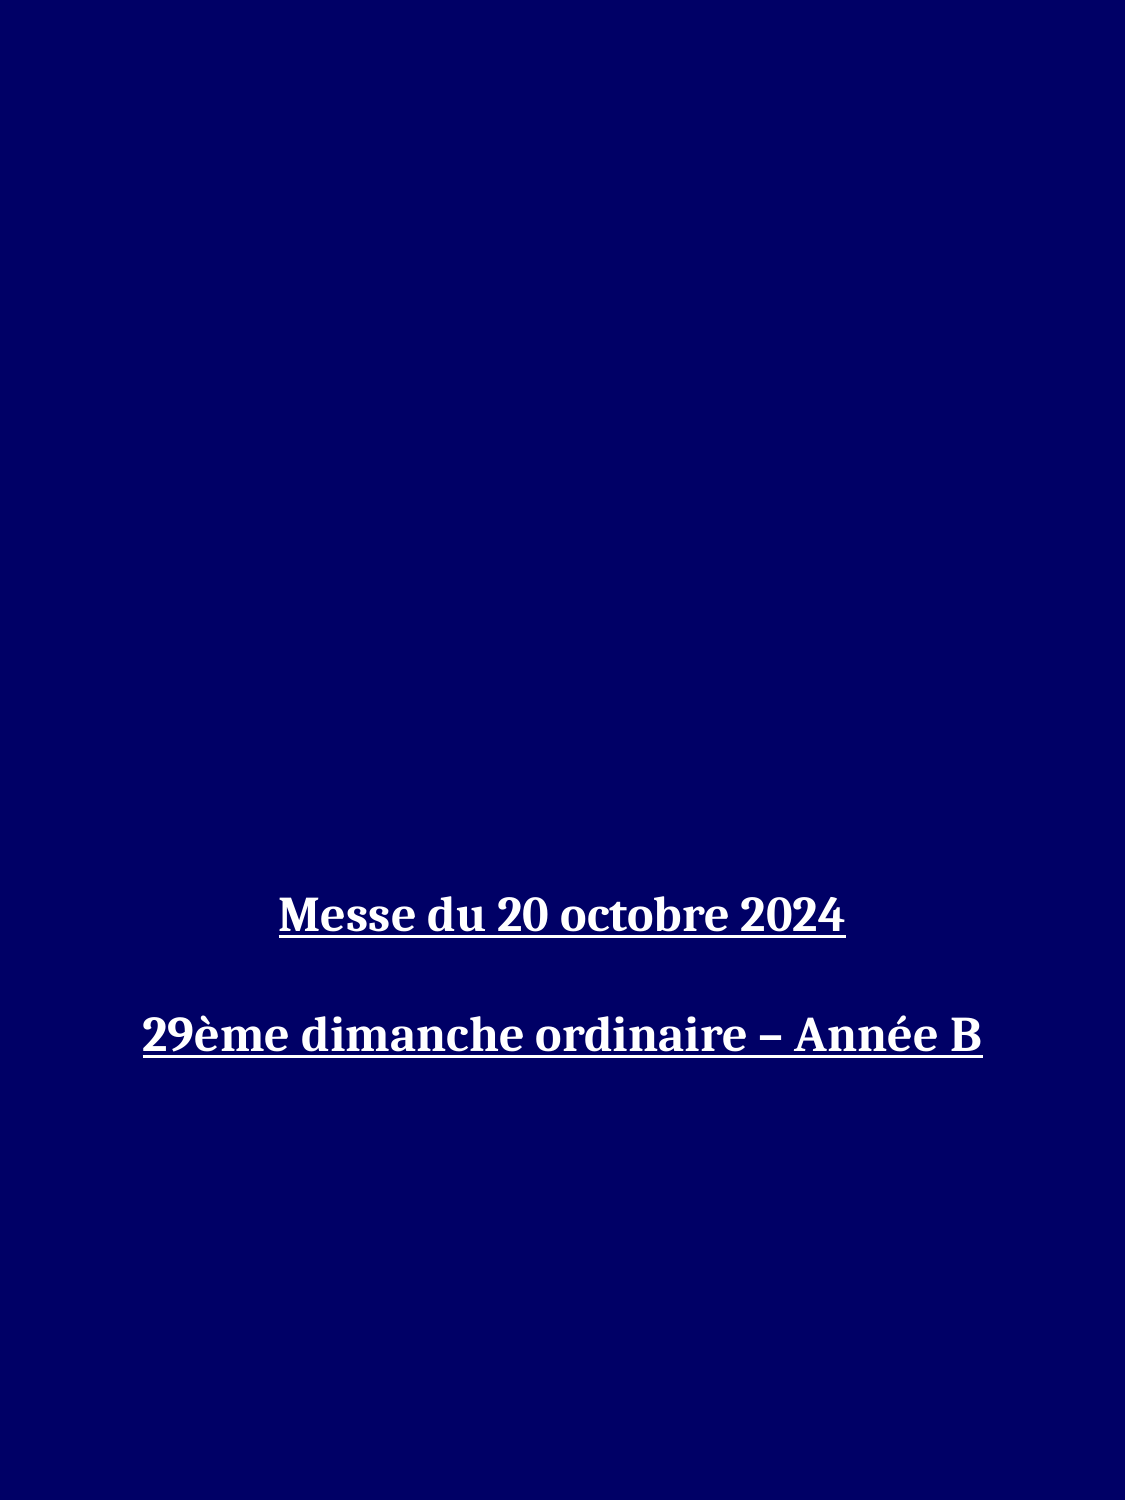

Messe du 20 octobre 2024
29ème dimanche ordinaire – Année B